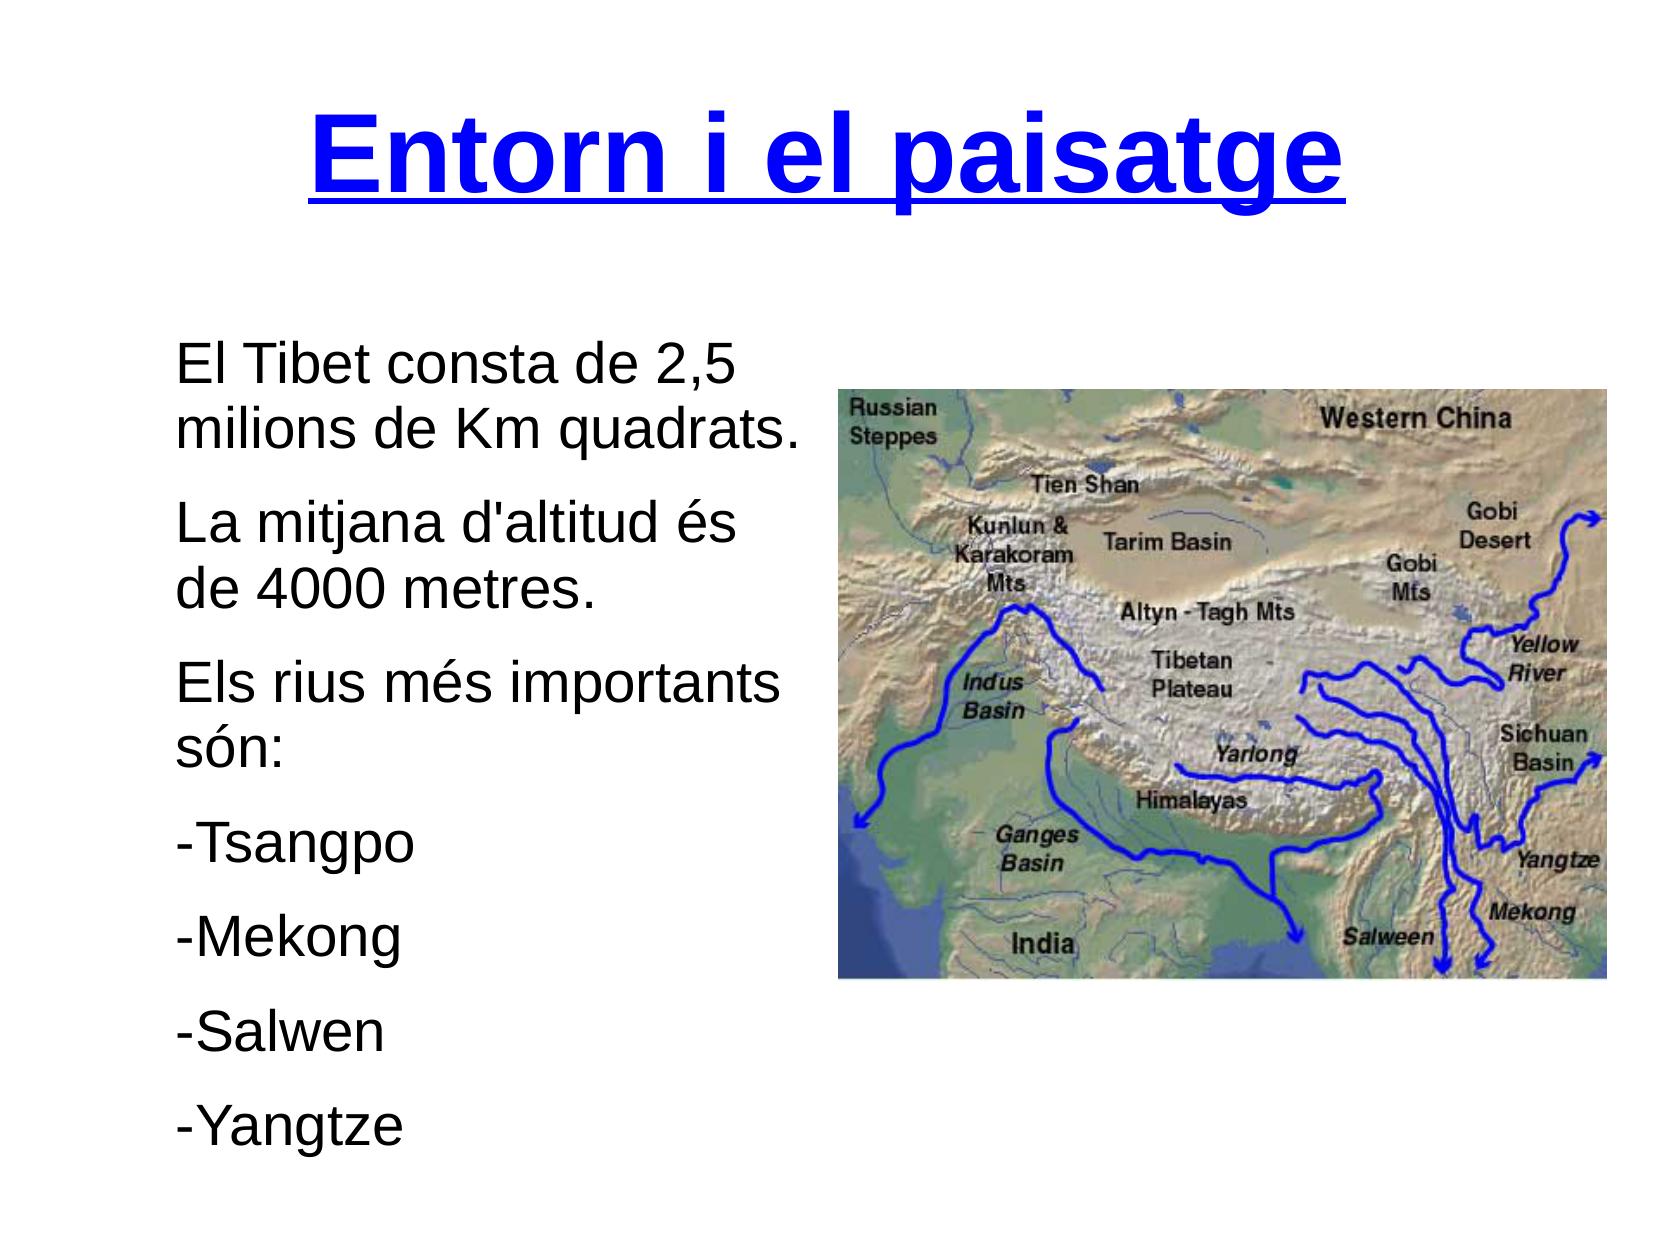

# Entorn i el paisatge
El Tibet consta de 2,5 milions de Km quadrats.
La mitjana d'altitud és de 4000 metres.
Els rius més importants són:
-Tsangpo
-Mekong
-Salwen
-Yangtze